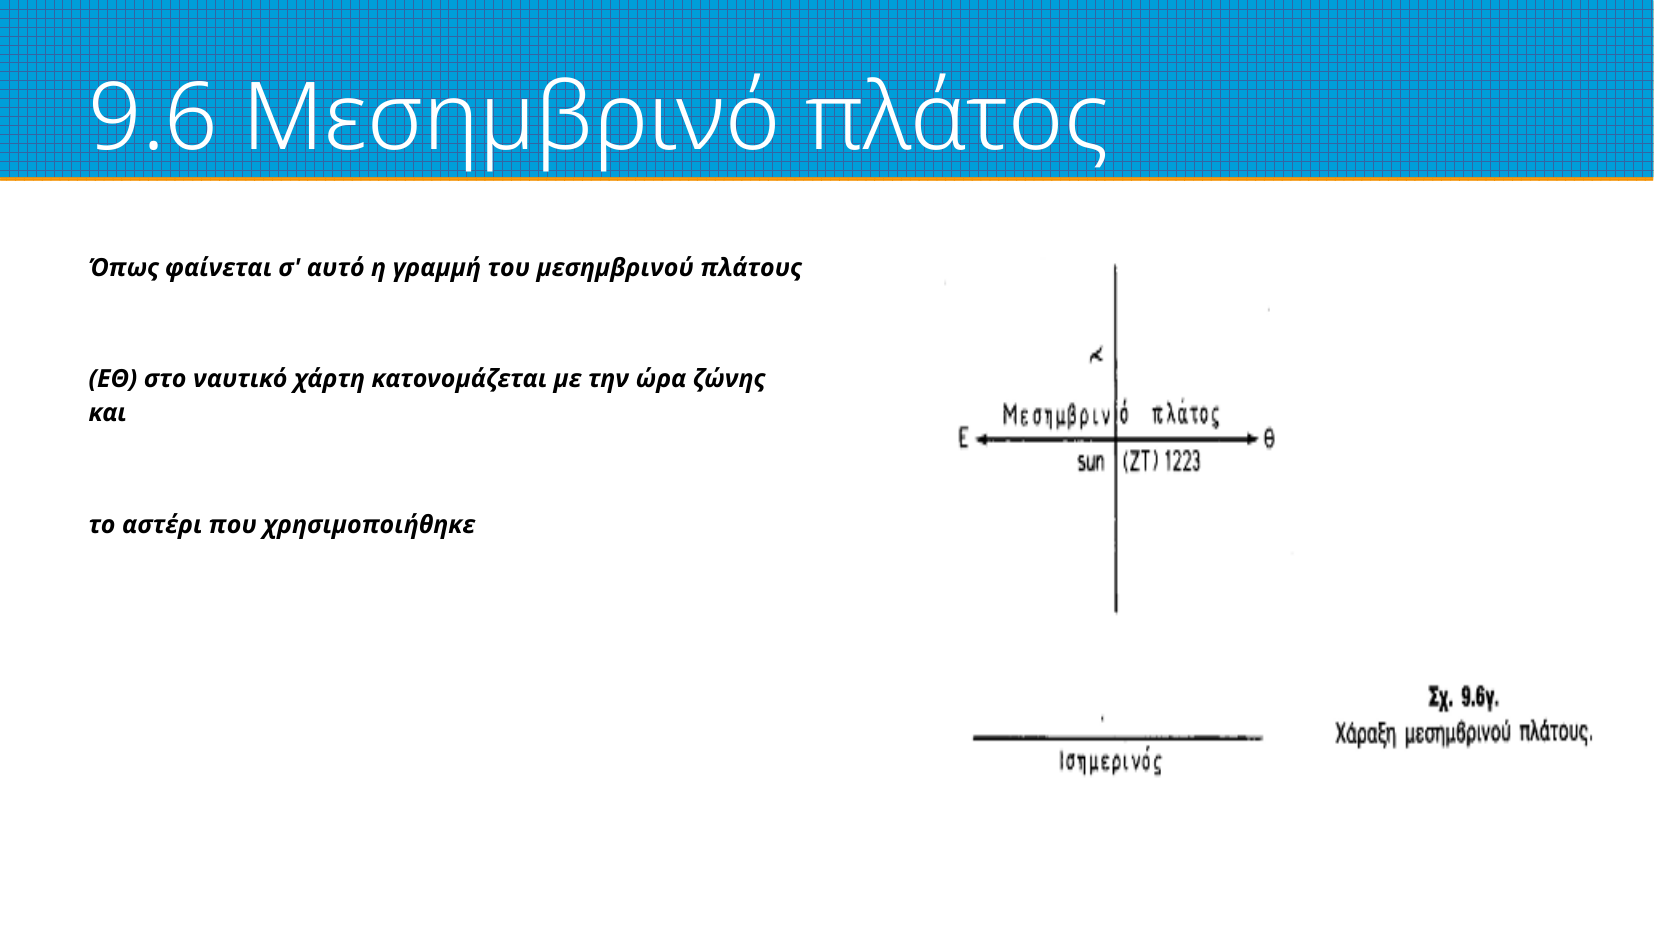

# 9.6 Μεσημβρινό πλάτος
Όπως φαίνεται σ' αυτό η γραμμή του μεσημβρινού πλάτους
(ΕΘ) στο ναυτικό χάρτη κατονομάζεται με την ώρα ζώνης και
το αστέρι που χρησιμοποιήθηκε